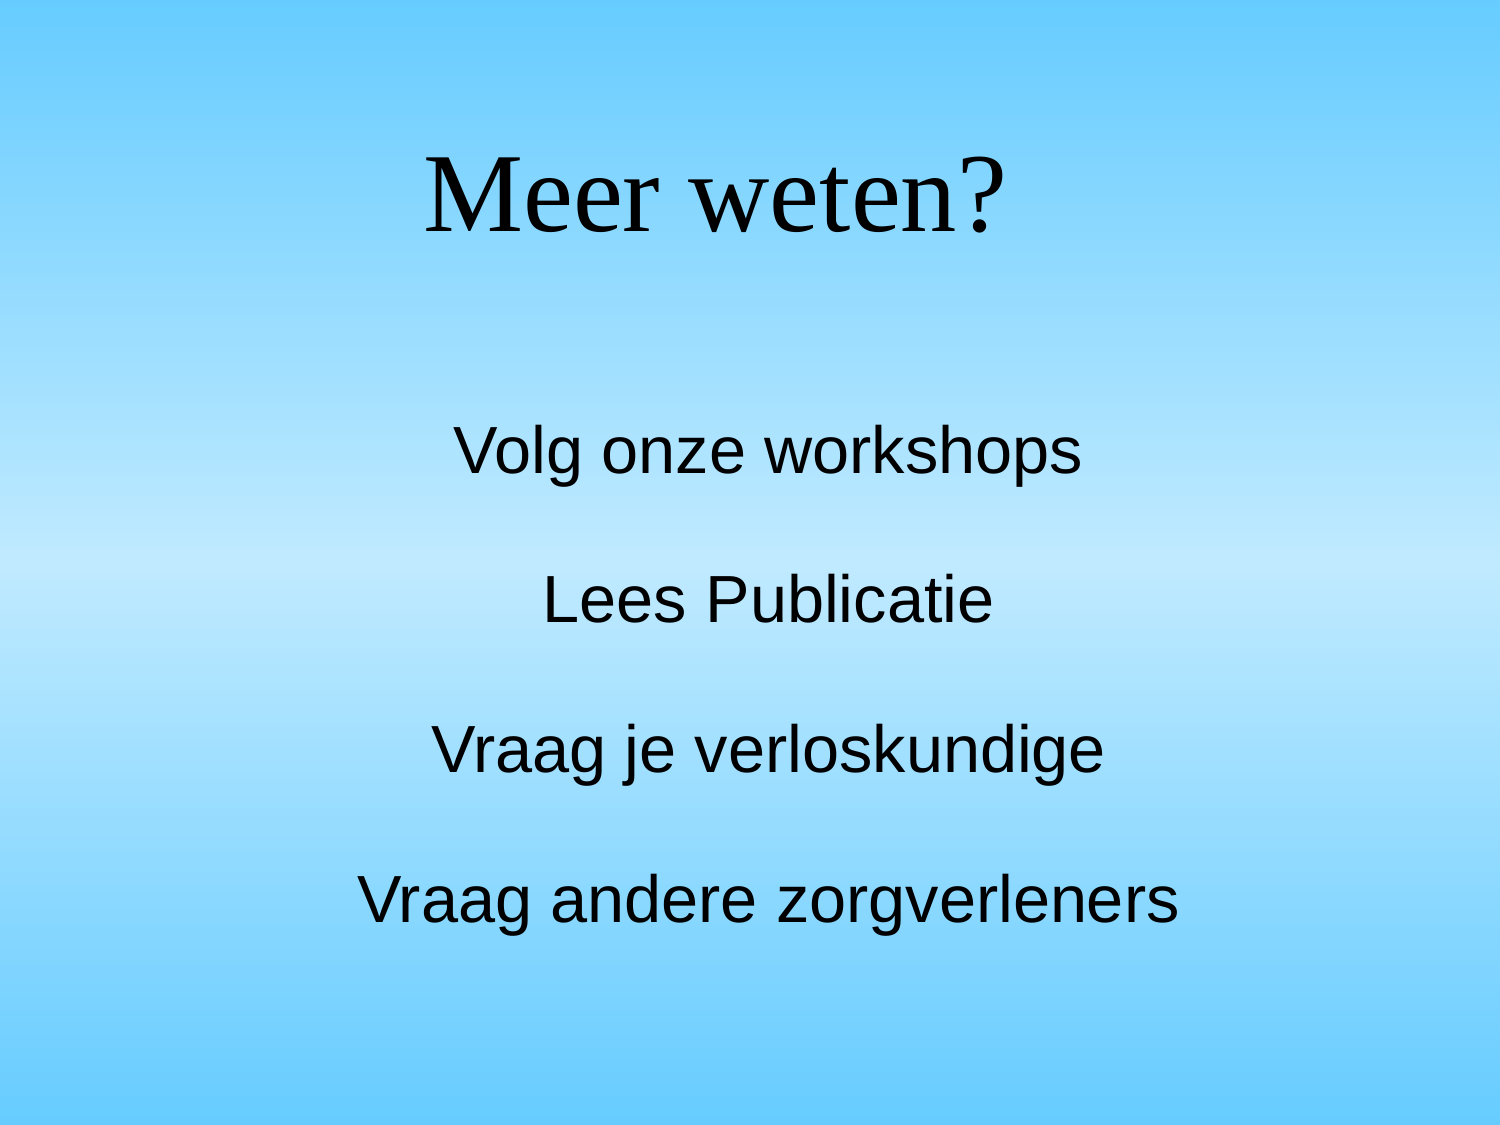

# Meer weten?
Volg onze workshops
Lees Publicatie
Vraag je verloskundige
Vraag andere zorgverleners